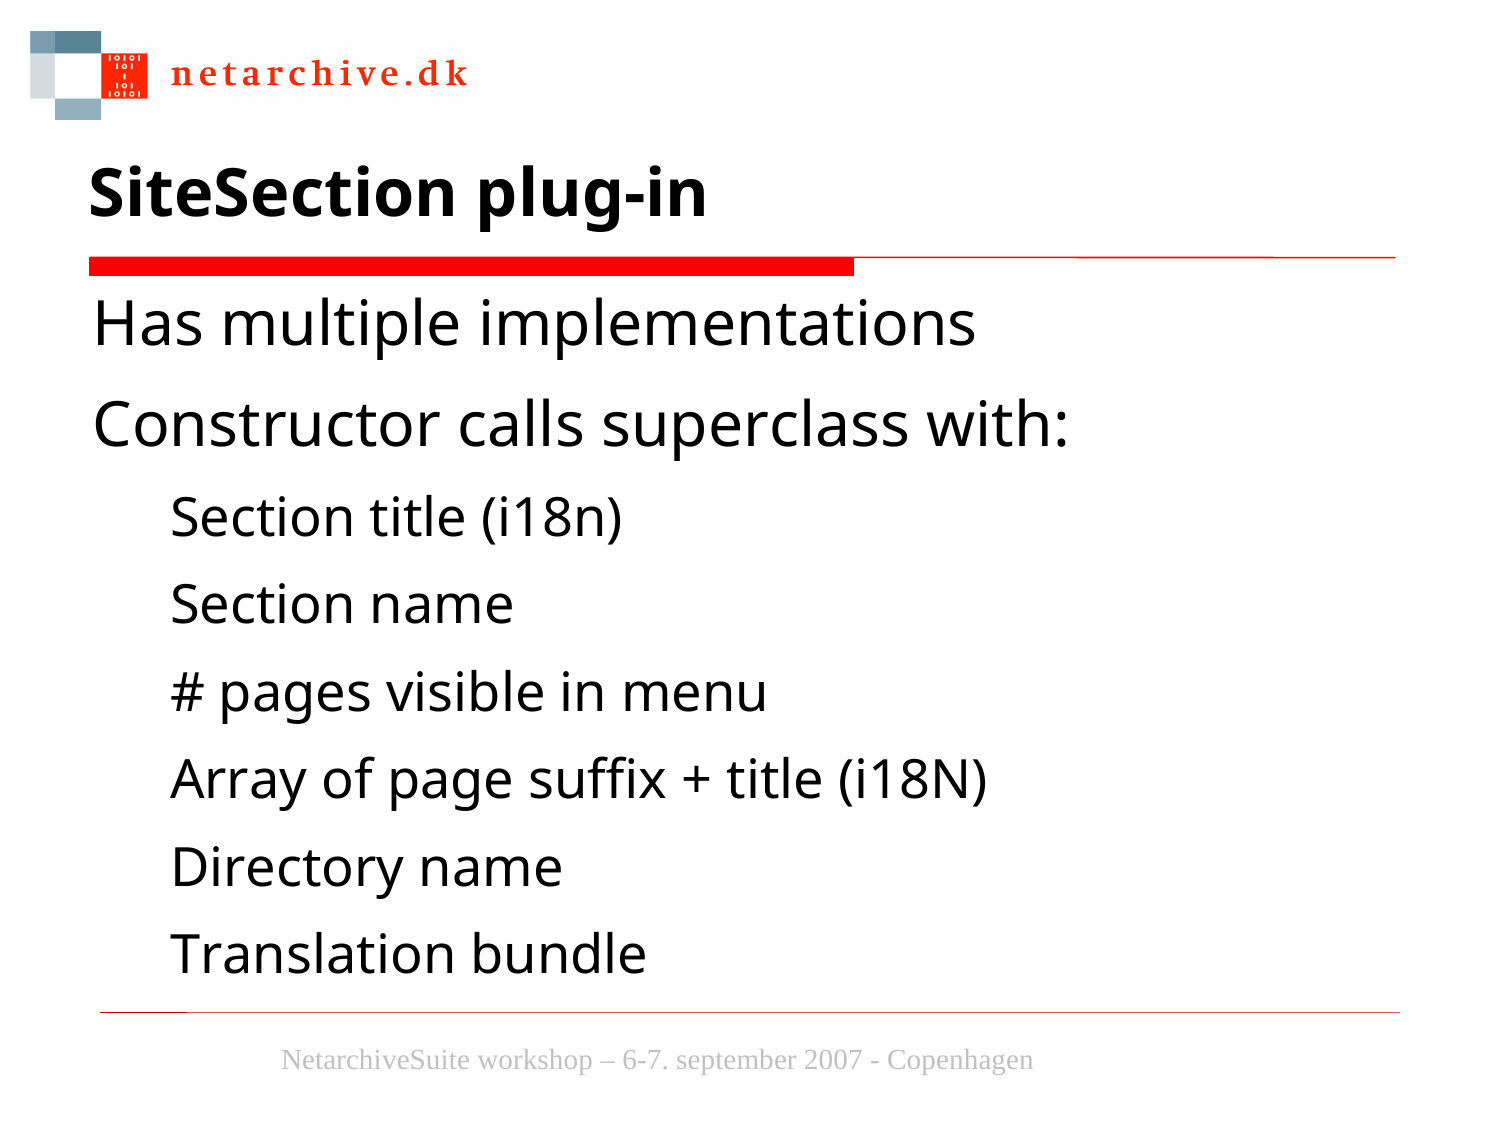

# SiteSection plug-in
Has multiple implementations
Constructor calls superclass with:
Section title (i18n)
Section name
# pages visible in menu
Array of page suffix + title (i18N)
Directory name
Translation bundle